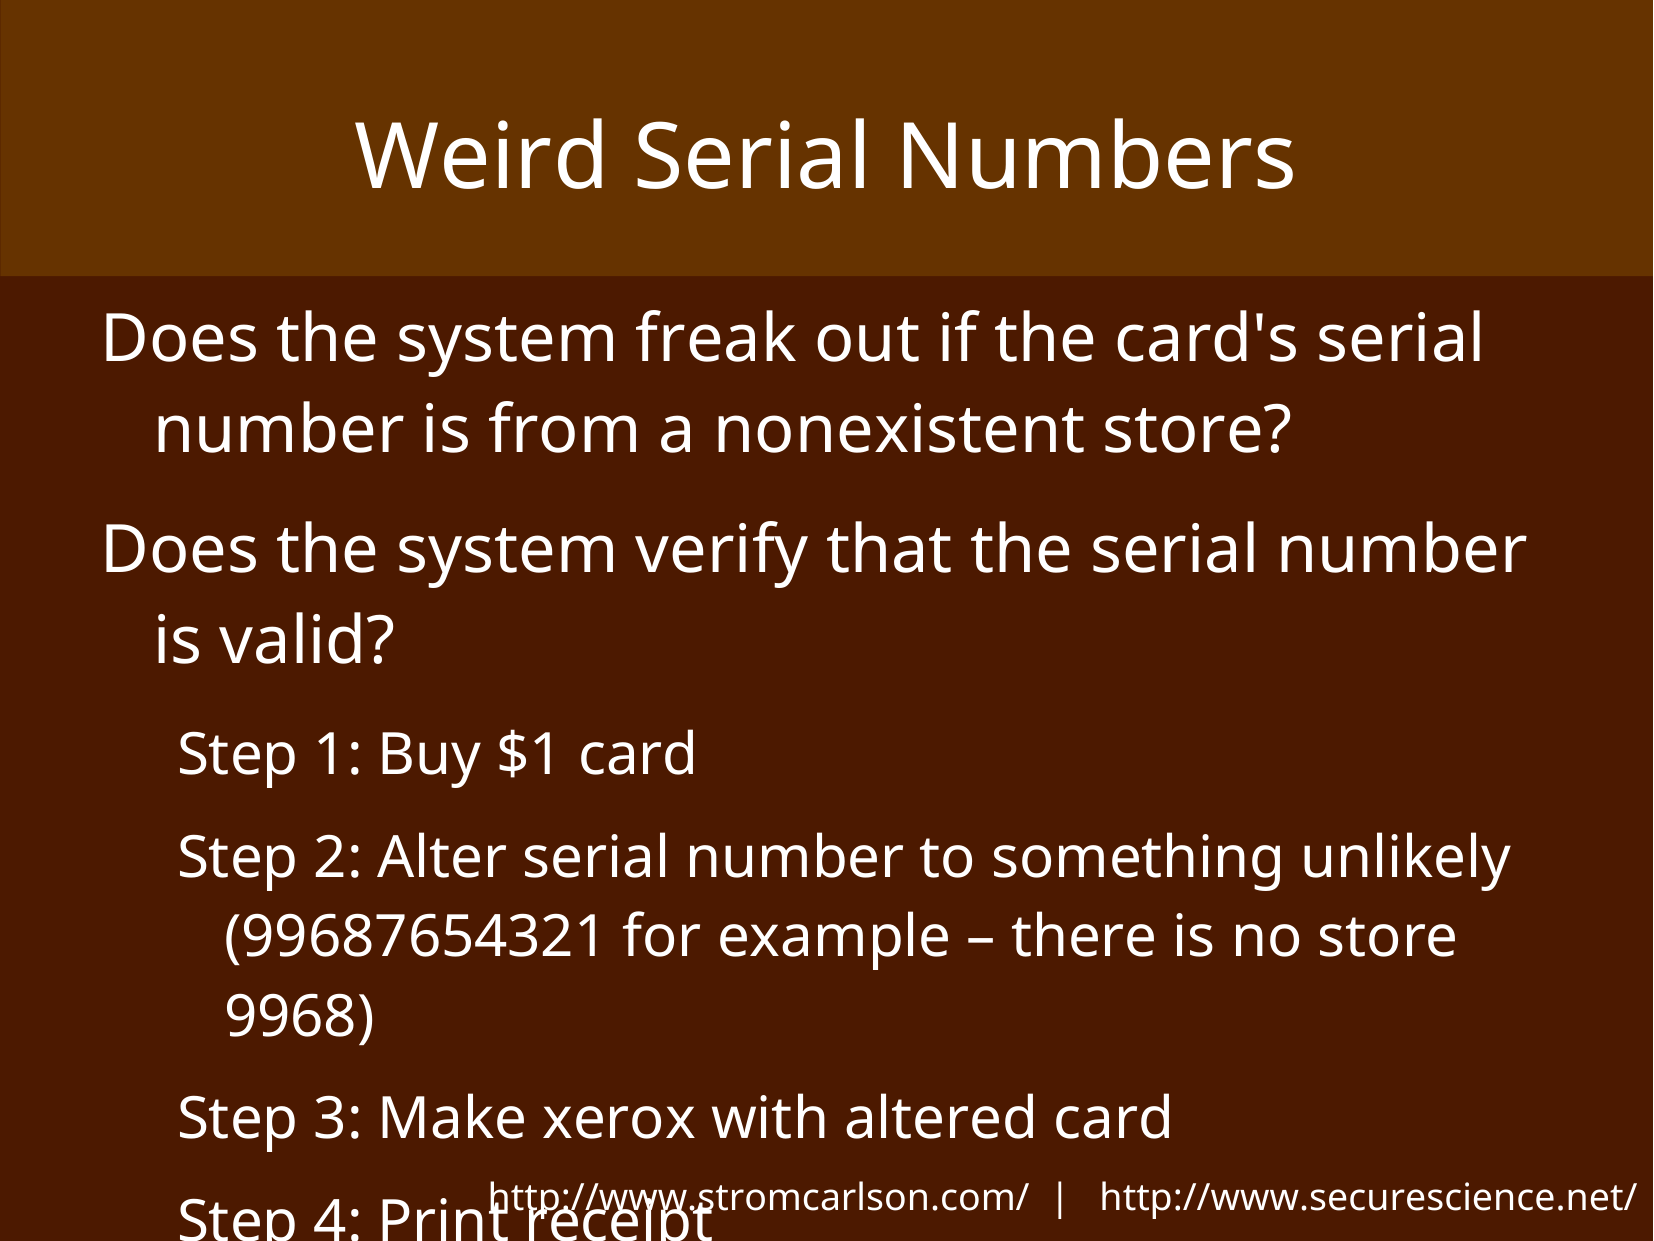

# Weird Serial Numbers
Does the system freak out if the card's serial number is from a nonexistent store?
Does the system verify that the serial number is valid?
Step 1: Buy $1 card
Step 2: Alter serial number to something unlikely (99687654321 for example – there is no store 9968)
Step 3: Make xerox with altered card
Step 4: Print receipt